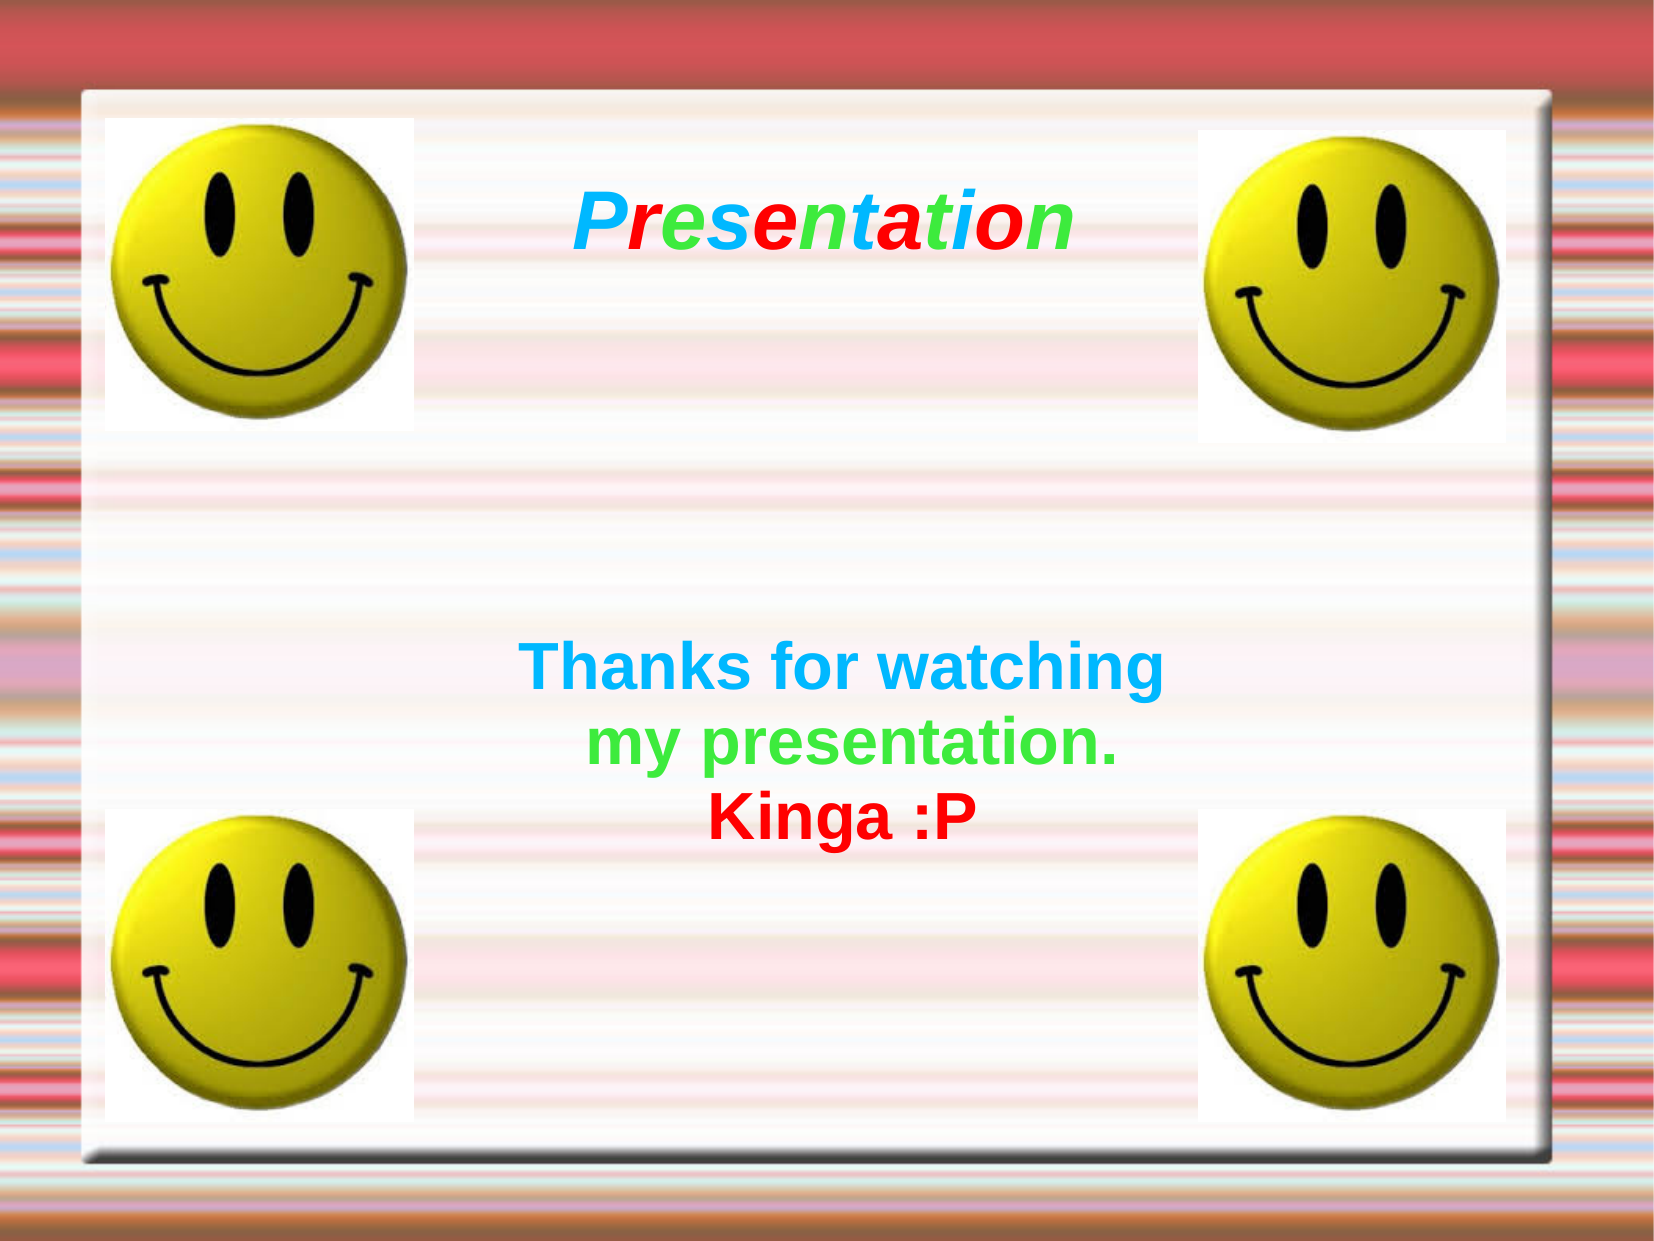

# Presentation
Thanks for watching
 my presentation.
Kinga :P